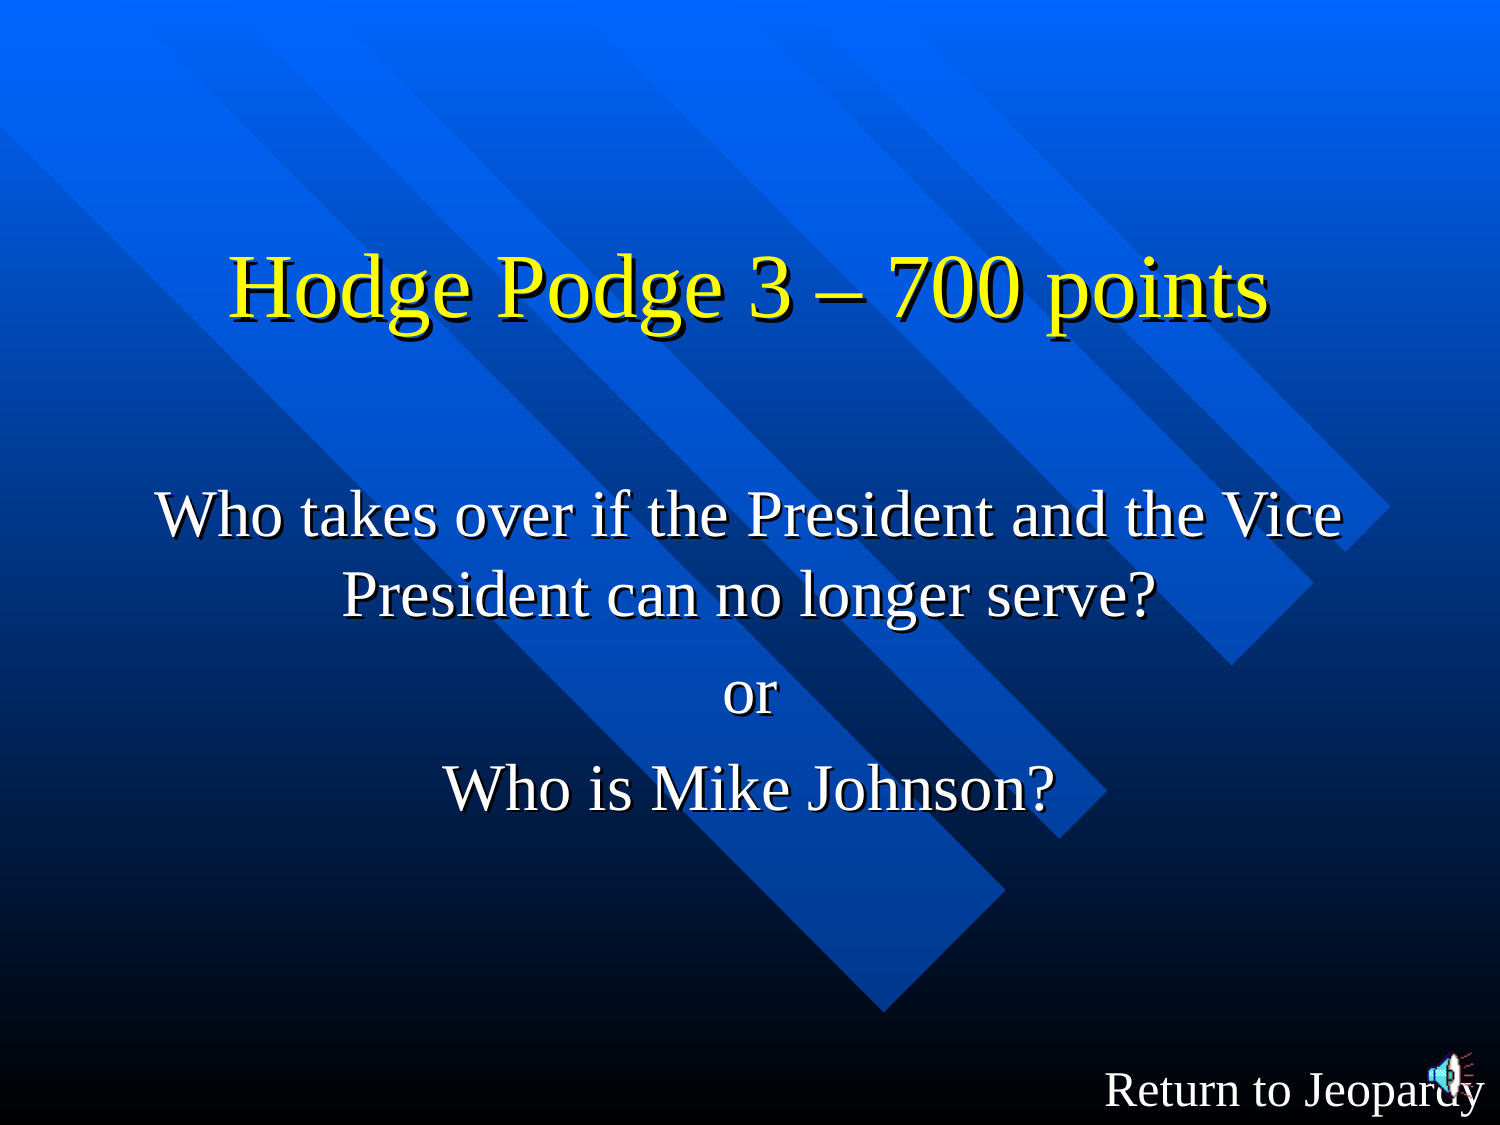

# Hodge Podge 3 – 700 points
Who takes over if the President and the Vice President can no longer serve?
or
Who is Mike Johnson?
Return to Jeopardy